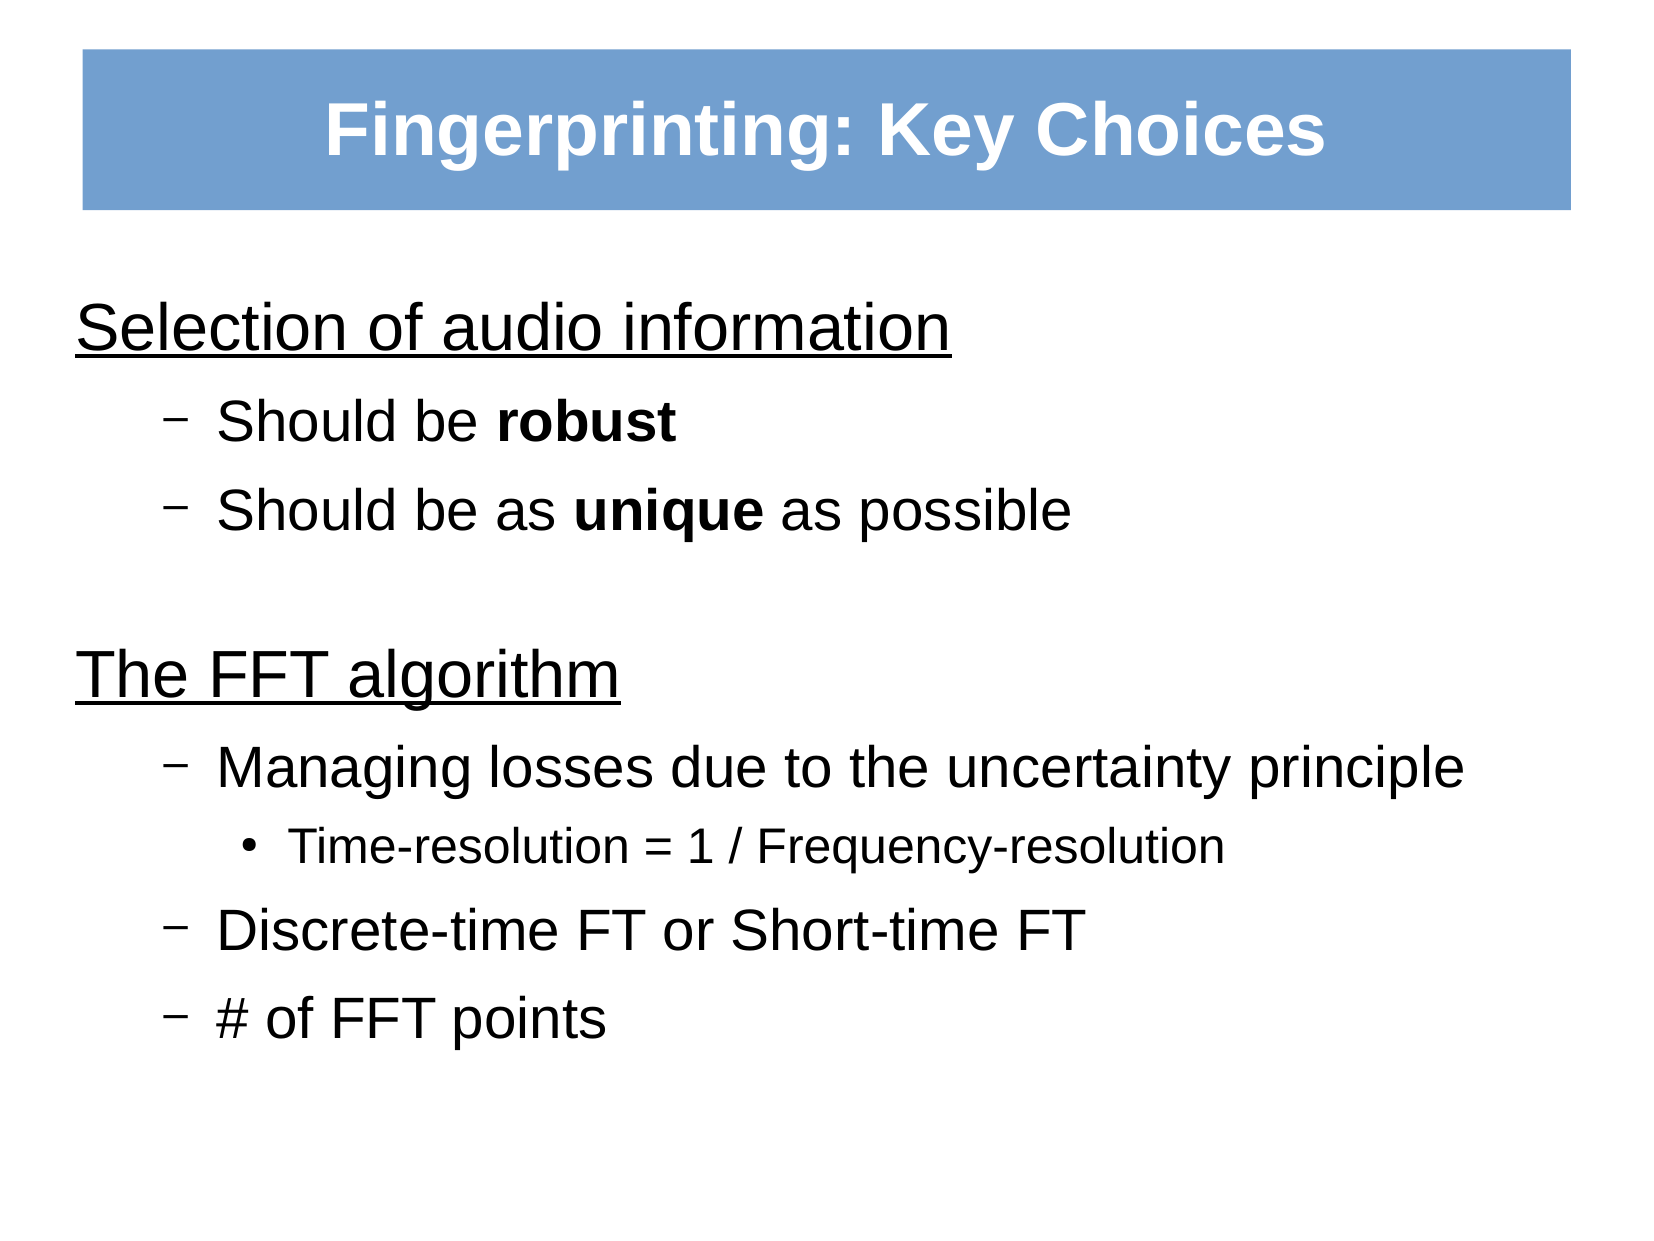

# Fingerprinting: Key Choices
Selection of audio information
Should be robust
Should be as unique as possible
The FFT algorithm
Managing losses due to the uncertainty principle
Time-resolution = 1 / Frequency-resolution
Discrete-time FT or Short-time FT
# of FFT points